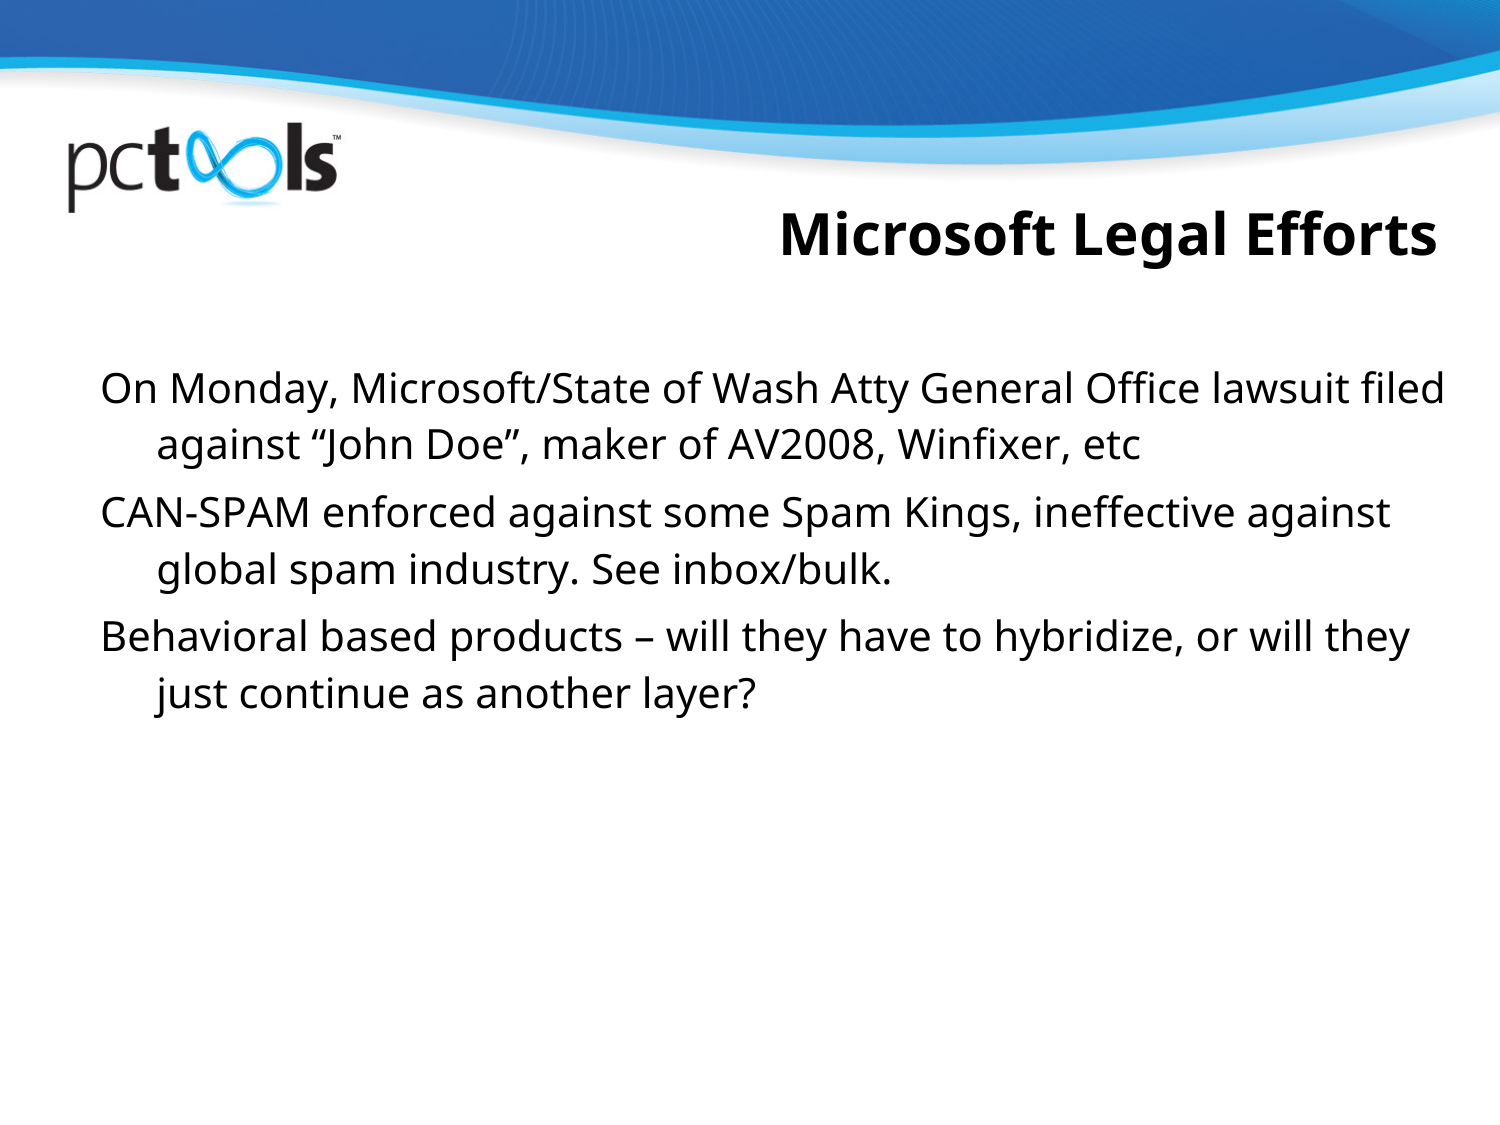

# Microsoft Legal Efforts
On Monday, Microsoft/State of Wash Atty General Office lawsuit filed against “John Doe”, maker of AV2008, Winfixer, etc
CAN-SPAM enforced against some Spam Kings, ineffective against global spam industry. See inbox/bulk.
Behavioral based products – will they have to hybridize, or will they just continue as another layer?